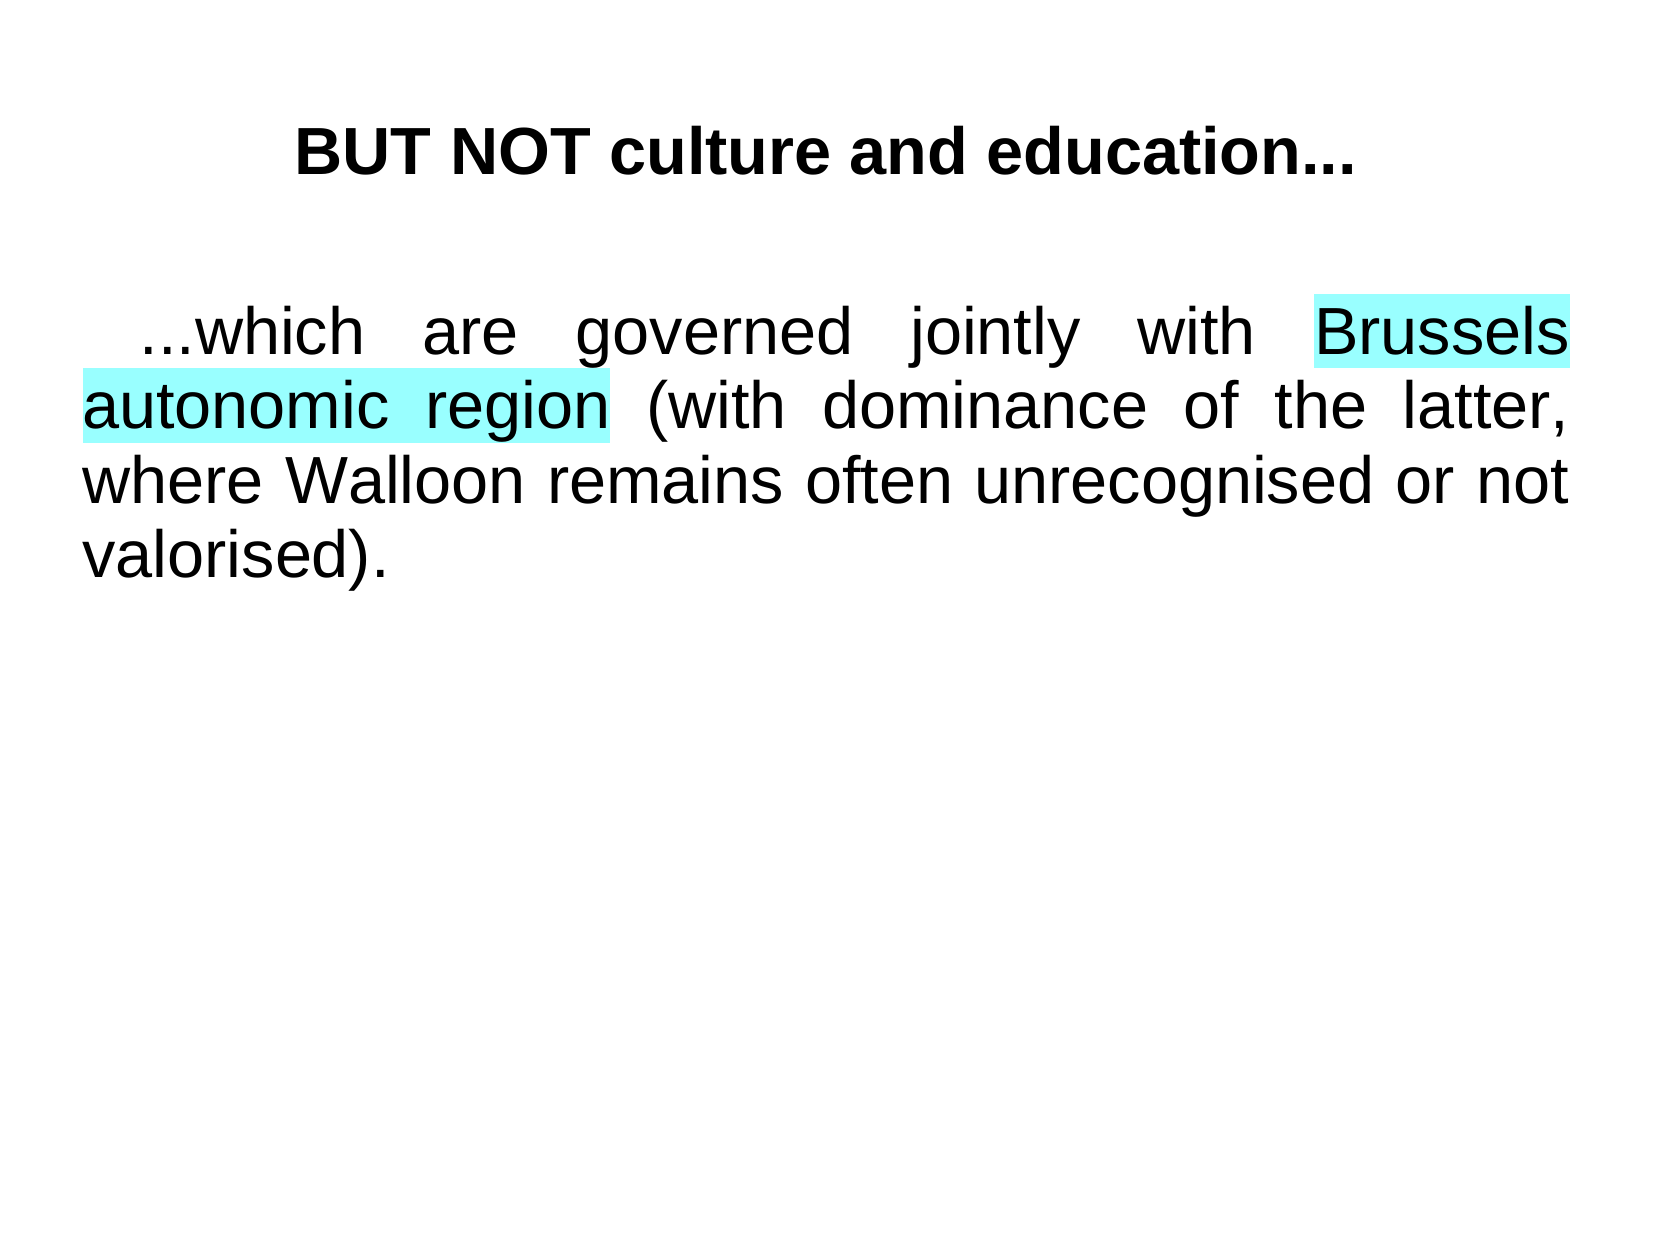

# BUT NOT culture and education...
 ...which are governed jointly with Brussels autonomic region (with dominance of the latter, where Walloon remains often unrecognised or not valorised).